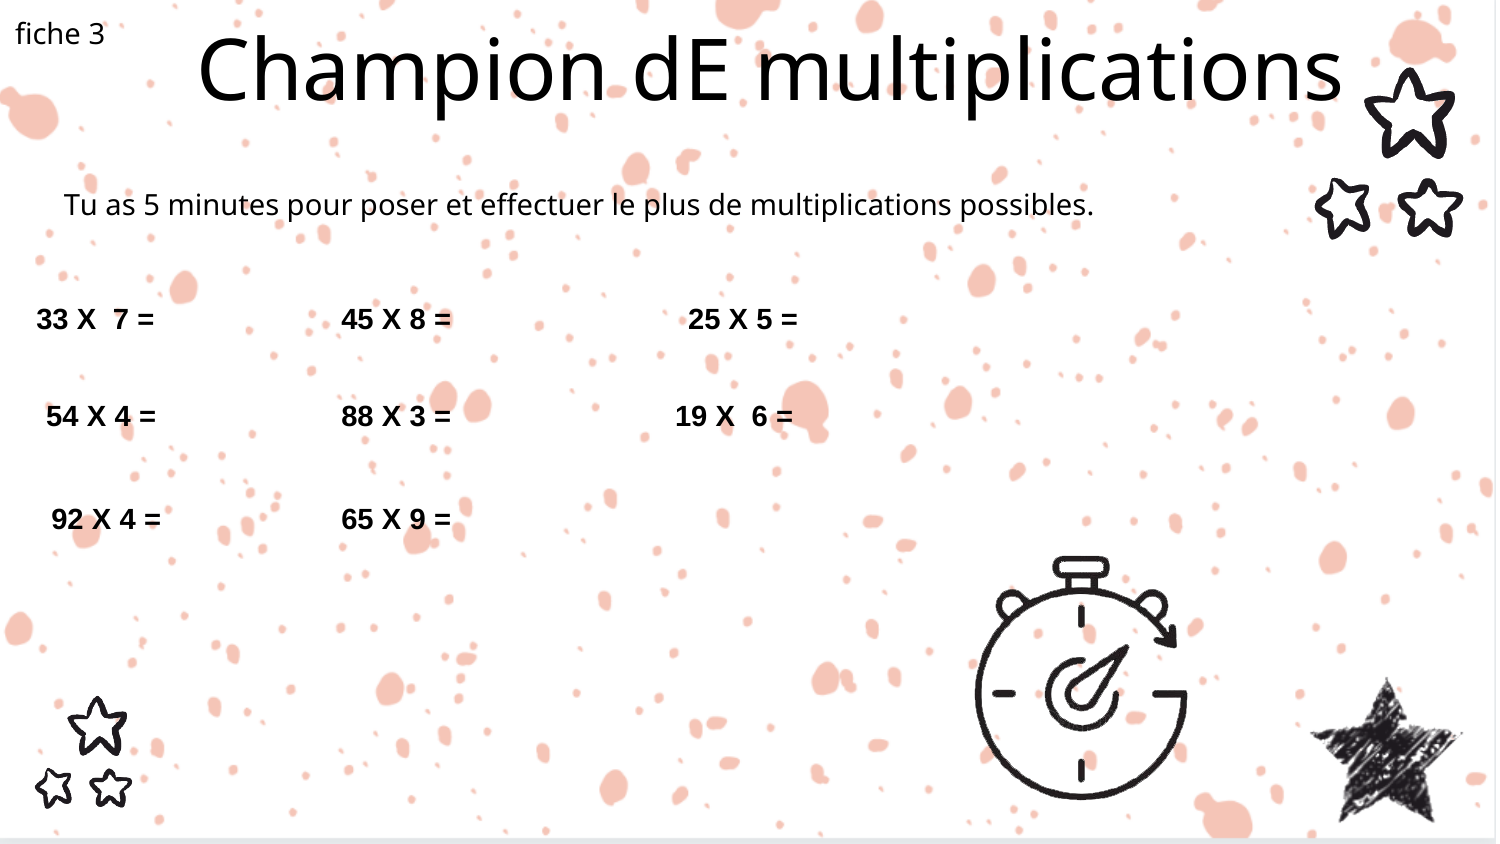

fiche 3
Champion dE multiplications
Tu as 5 minutes pour poser et effectuer le plus de multiplications possibles.
33 X 7 =
45 X 8 =
25 X 5 =
54 X 4 =
88 X 3 =
19 X 6 =
92 X 4 =
65 X 9 =